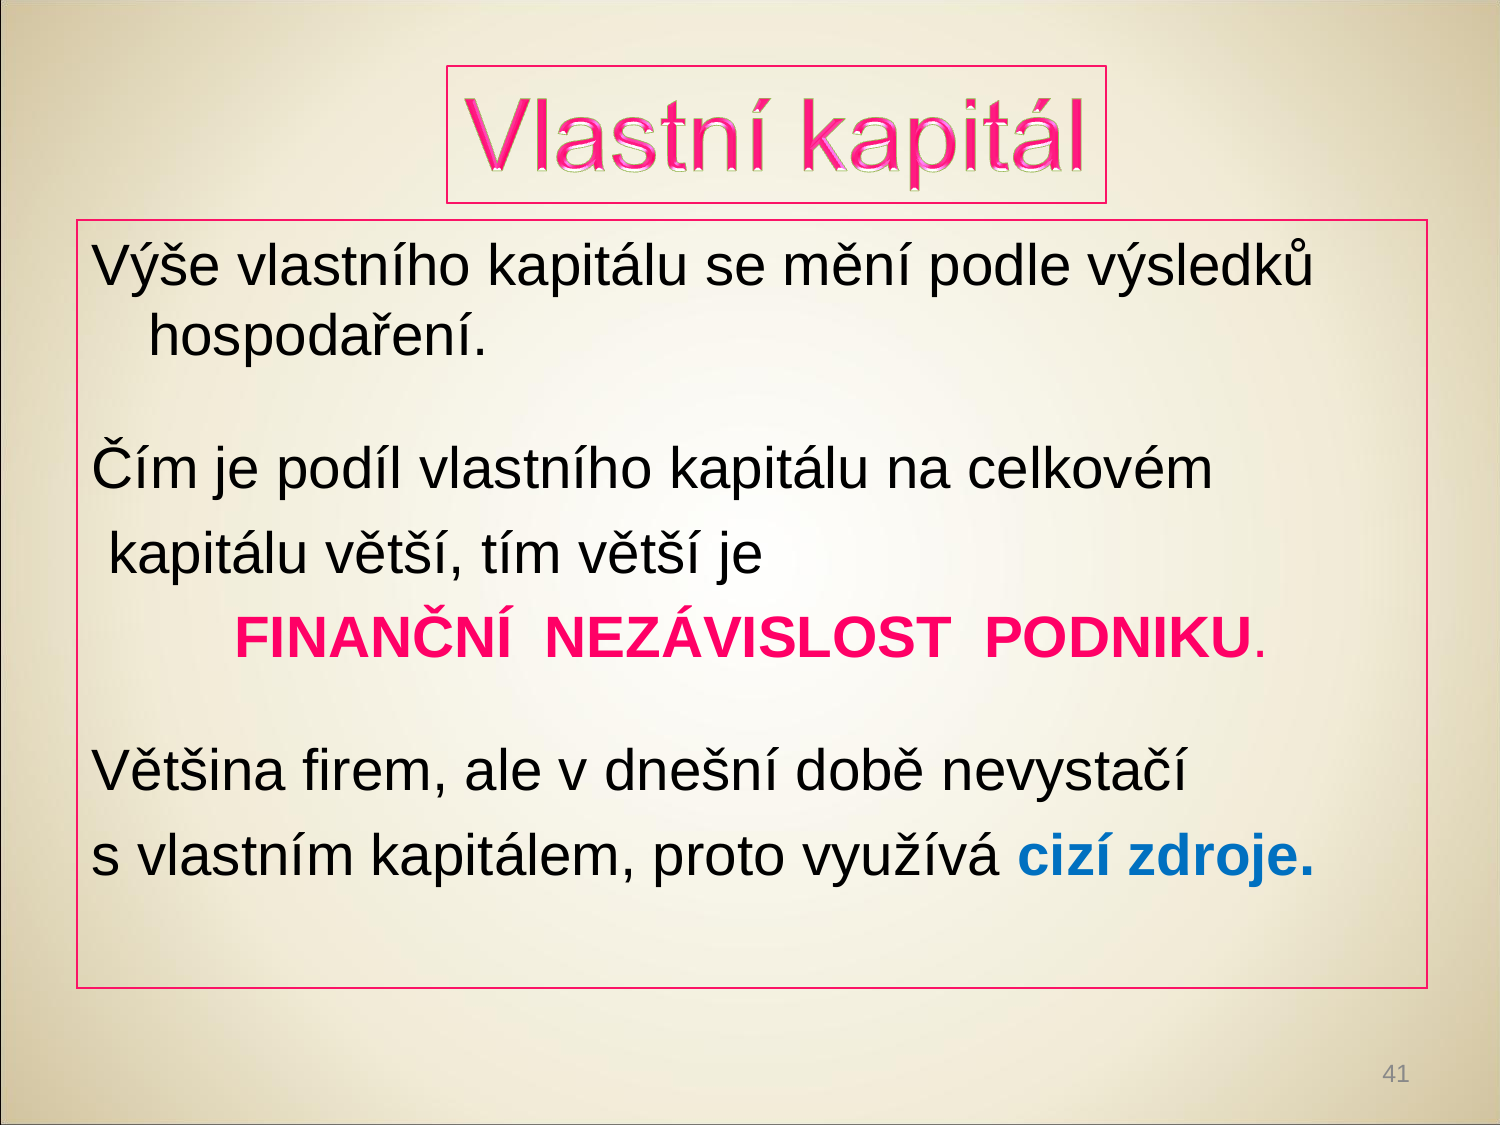

# Výše vlastního kapitálu se mění podle výsledků hospodaření.
Čím je podíl vlastního kapitálu na celkovém
 kapitálu větší, tím větší je
FINANČNÍ NEZÁVISLOST PODNIKU.
Většina firem, ale v dnešní době nevystačí
s vlastním kapitálem, proto využívá cizí zdroje.